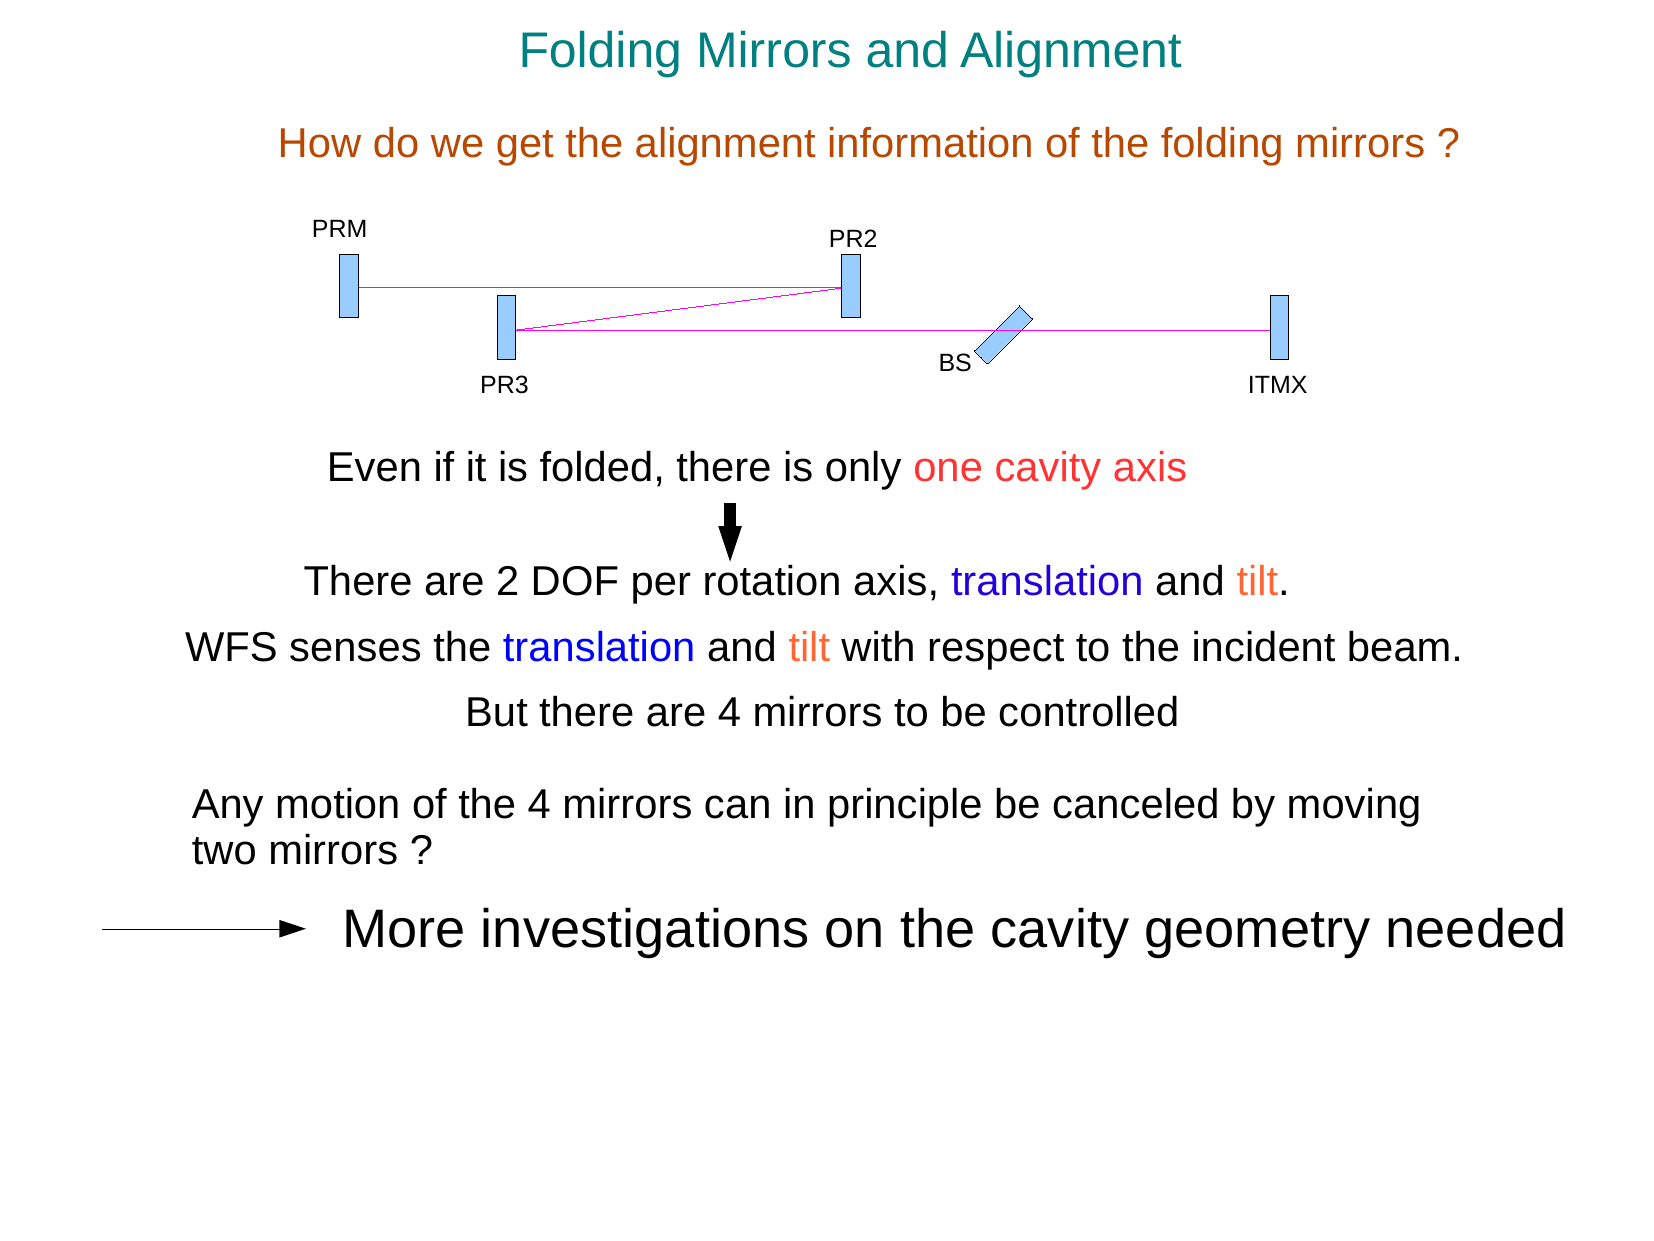

Folding Mirrors and Alignment
How do we get the alignment information of the folding mirrors ?
PRM
PR2
BS
PR3
ITMX
Even if it is folded, there is only one cavity axis
There are 2 DOF per rotation axis, translation and tilt.
WFS senses the translation and tilt with respect to the incident beam.
But there are 4 mirrors to be controlled
Any motion of the 4 mirrors can in principle be canceled by moving
two mirrors ?
More investigations on the cavity geometry needed